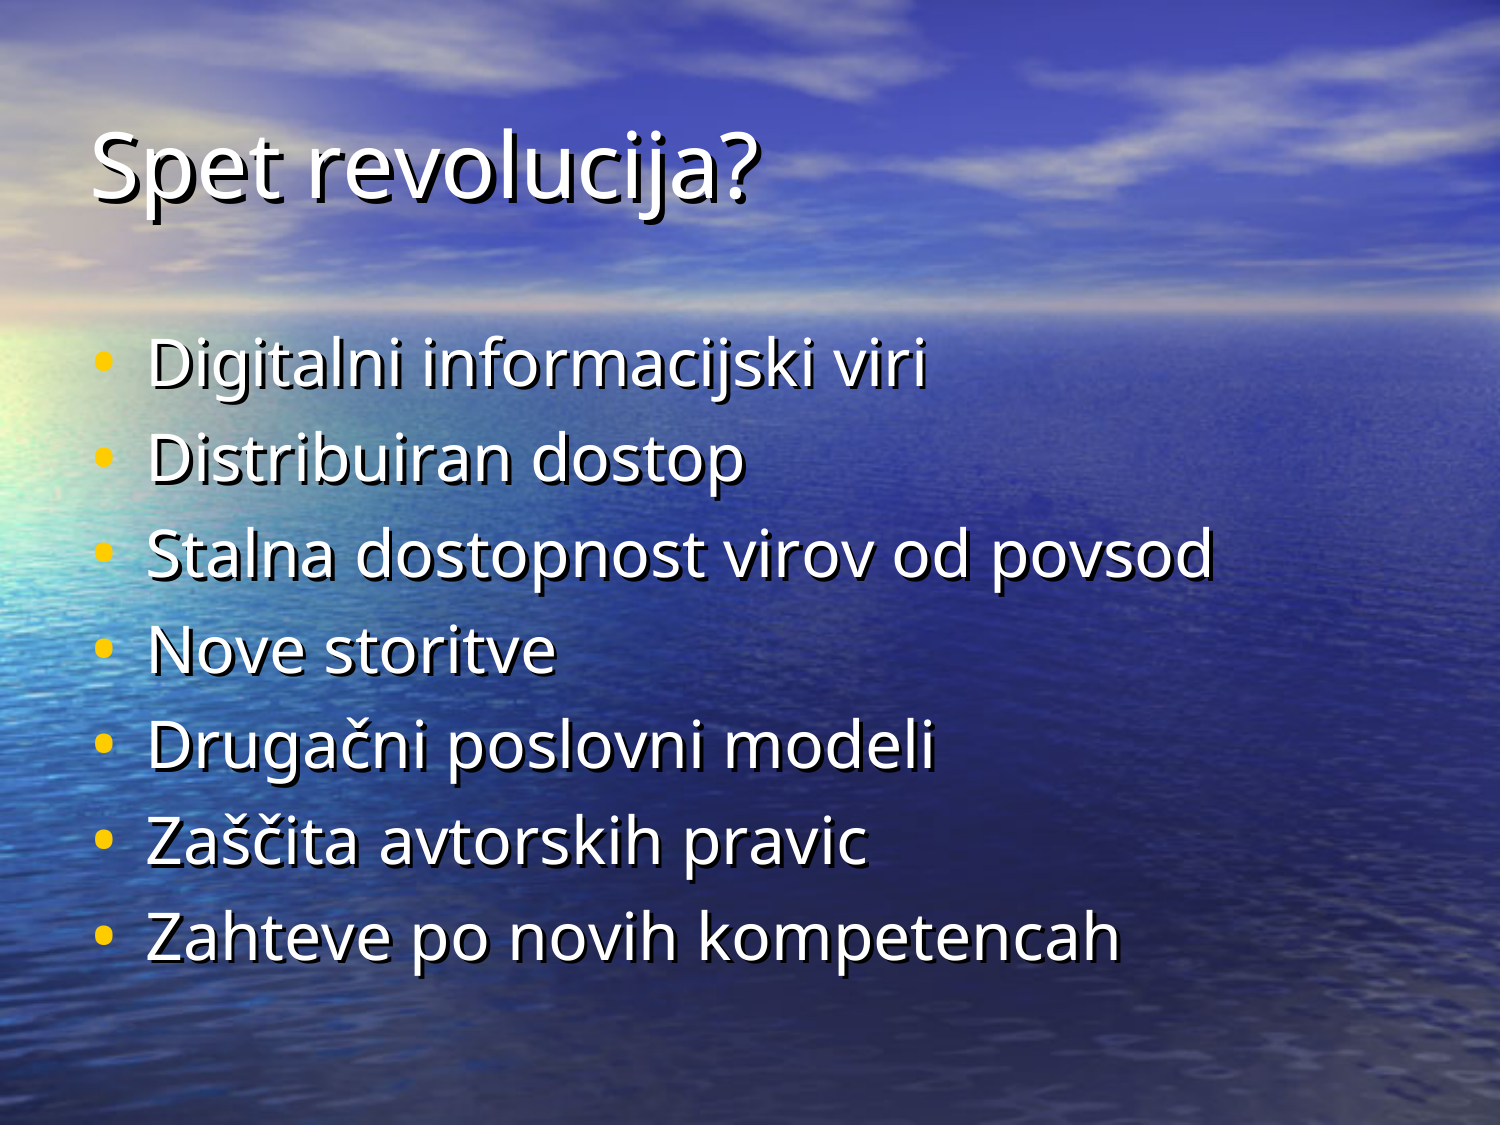

# Spet revolucija?
Digitalni informacijski viri
Distribuiran dostop
Stalna dostopnost virov od povsod
Nove storitve
Drugačni poslovni modeli
Zaščita avtorskih pravic
Zahteve po novih kompetencah